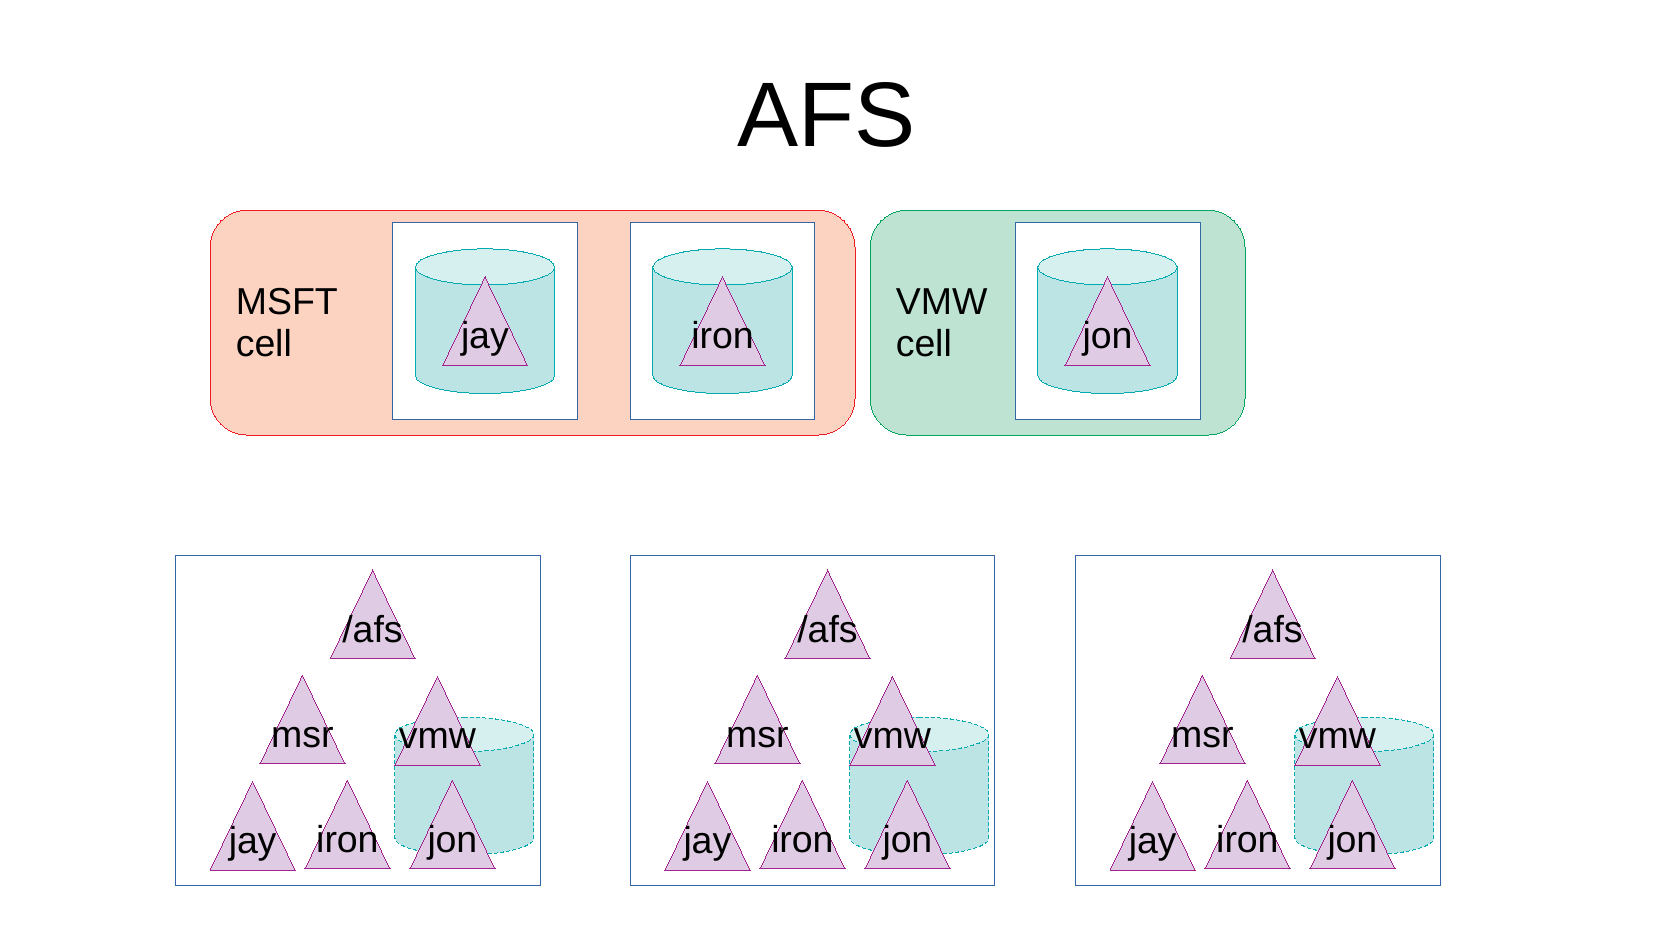

# AFS
MSFT
cell
VMW
cell
jay
iron
jon
/afs
msr
vmw
iron
jon
jay
/afs
msr
vmw
iron
jon
jay
/afs
msr
vmw
iron
jon
jay